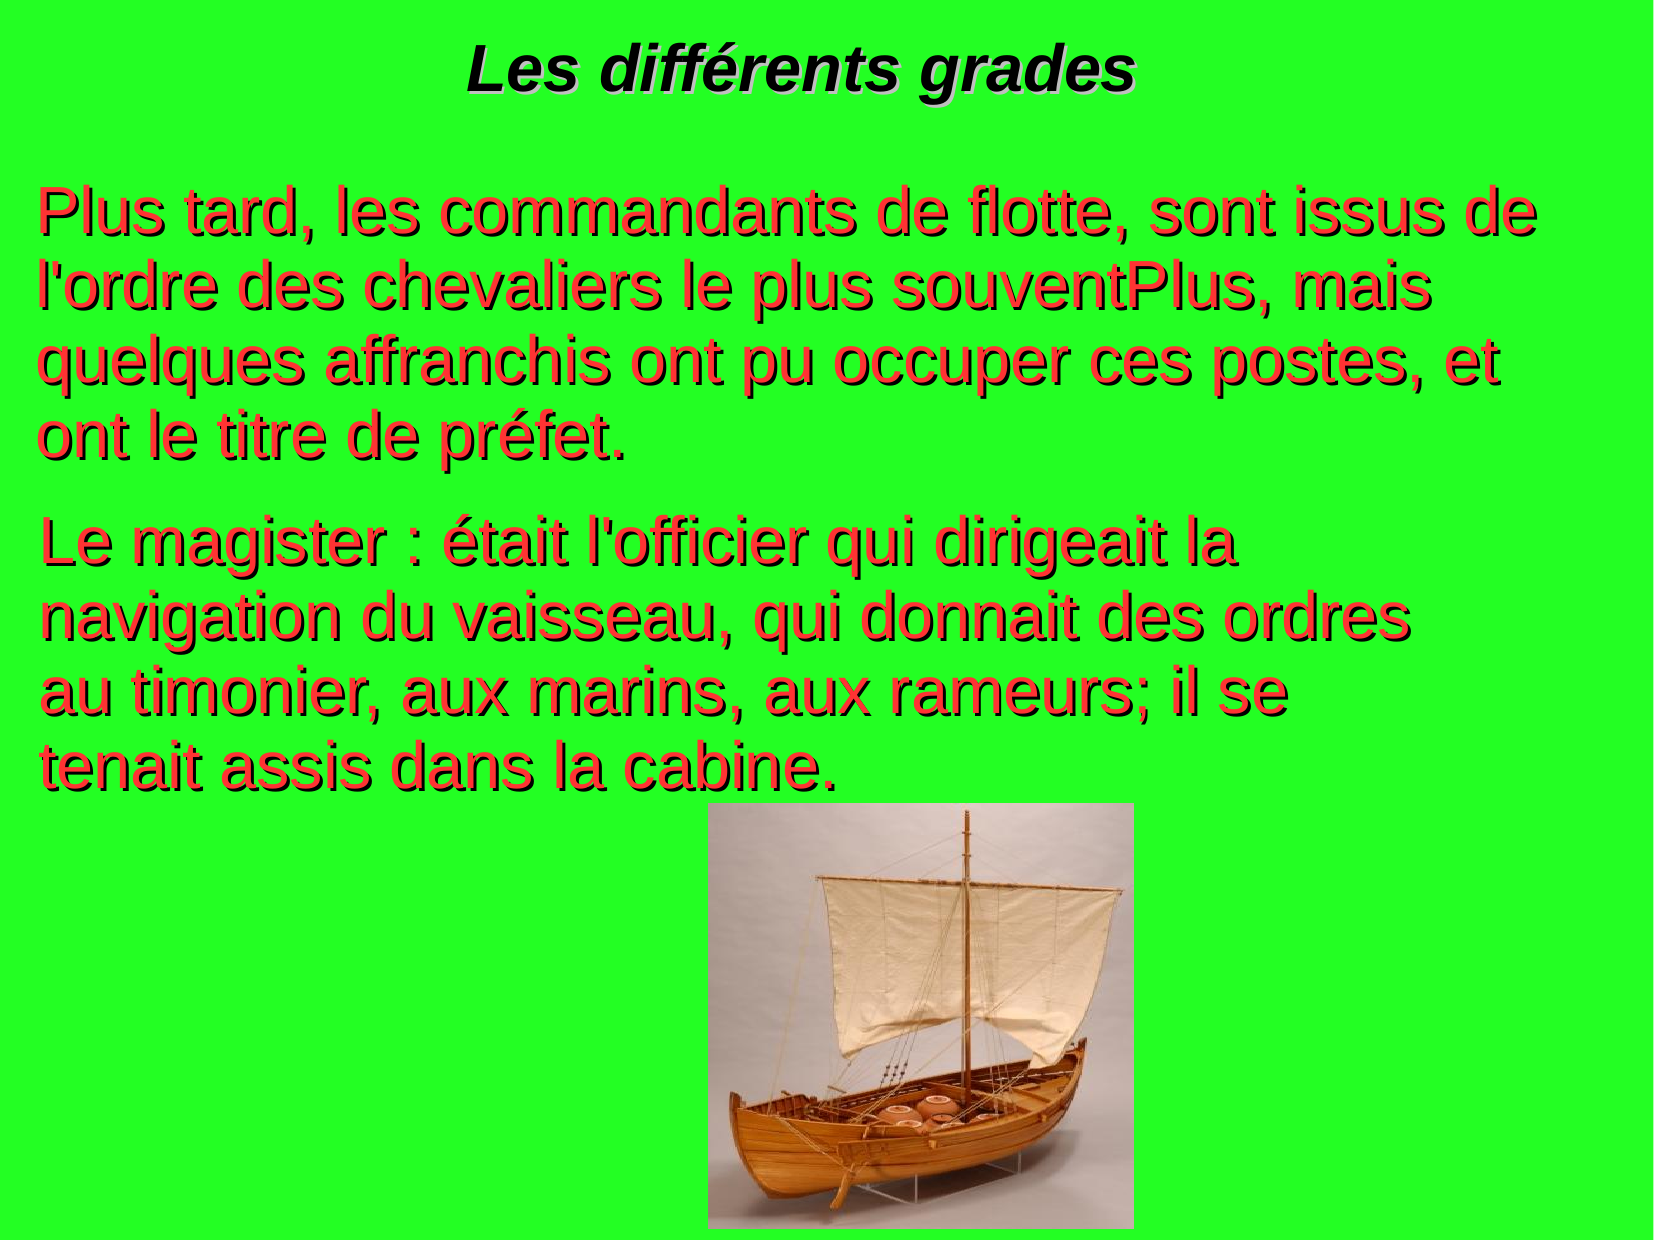

Les différents grades
Plus tard, les commandants de flotte, sont issus de l'ordre des chevaliers le plus souventPlus, mais quelques affranchis ont pu occuper ces postes, et ont le titre de préfet.
Le magister : était l'officier qui dirigeait la navigation du vaisseau, qui donnait des ordres au timonier, aux marins, aux rameurs; il se tenait assis dans la cabine.